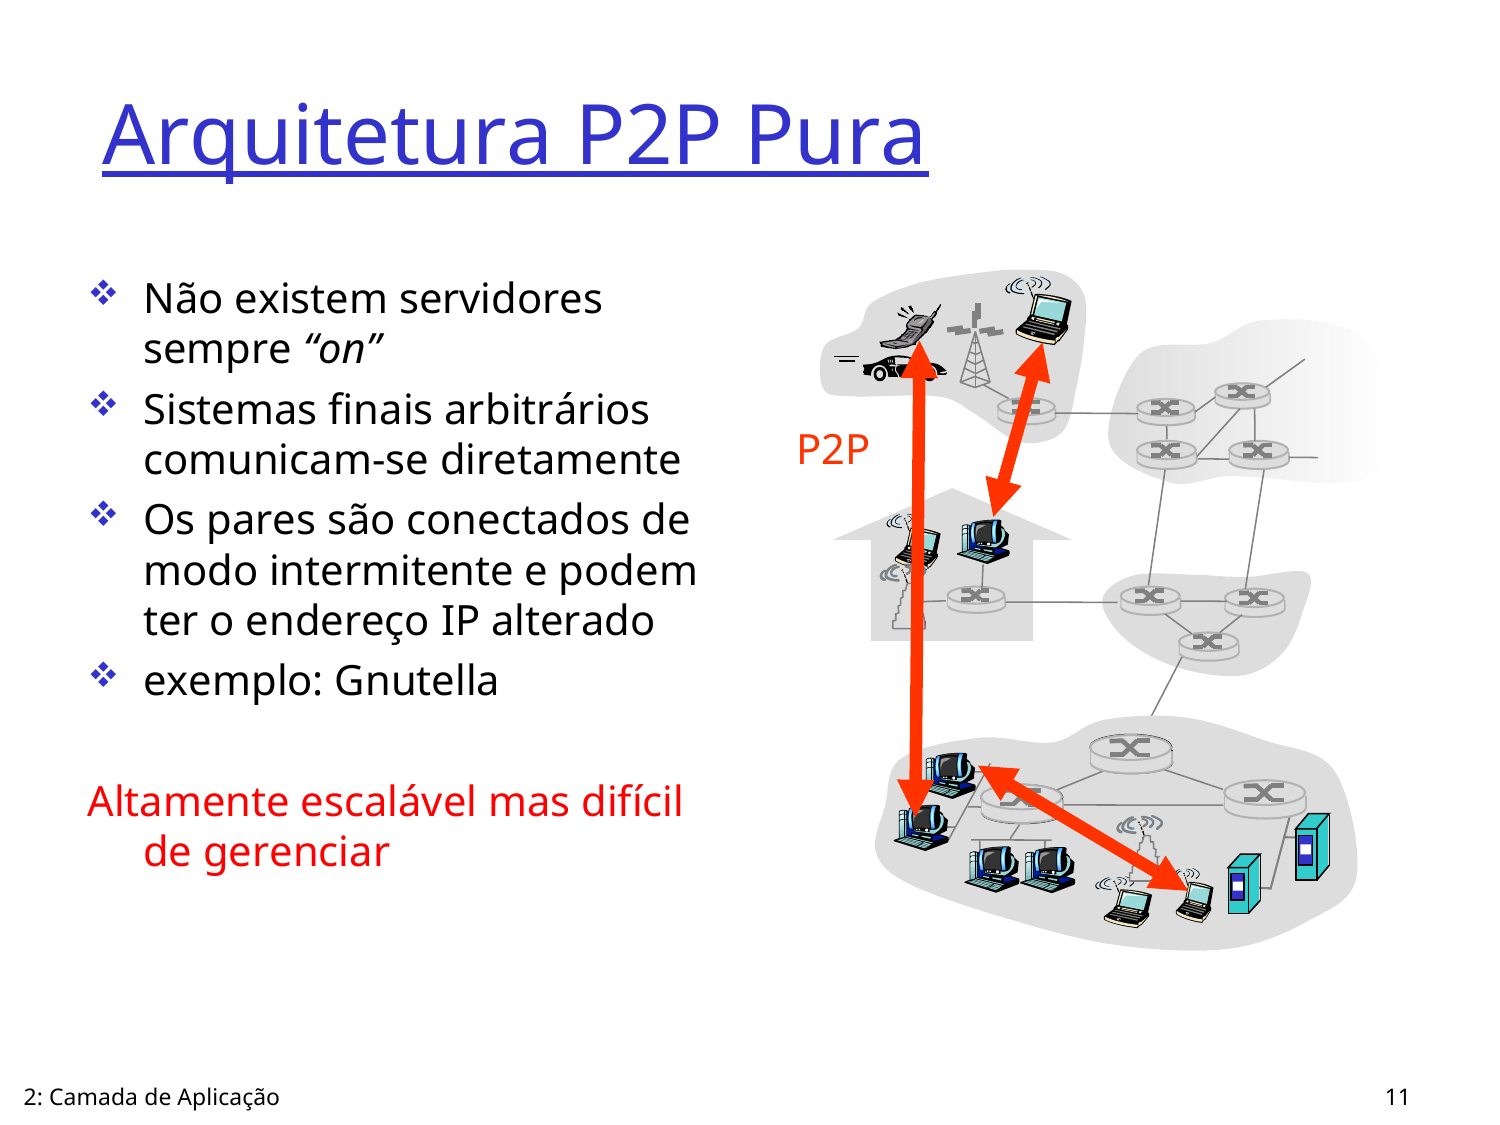

# Arquitetura P2P Pura
Não existem servidores sempre “on”
Sistemas finais arbitrários comunicam-se diretamente
Os pares são conectados de modo intermitente e podem ter o endereço IP alterado
exemplo: Gnutella
Altamente escalável mas difícil de gerenciar
P2P
11